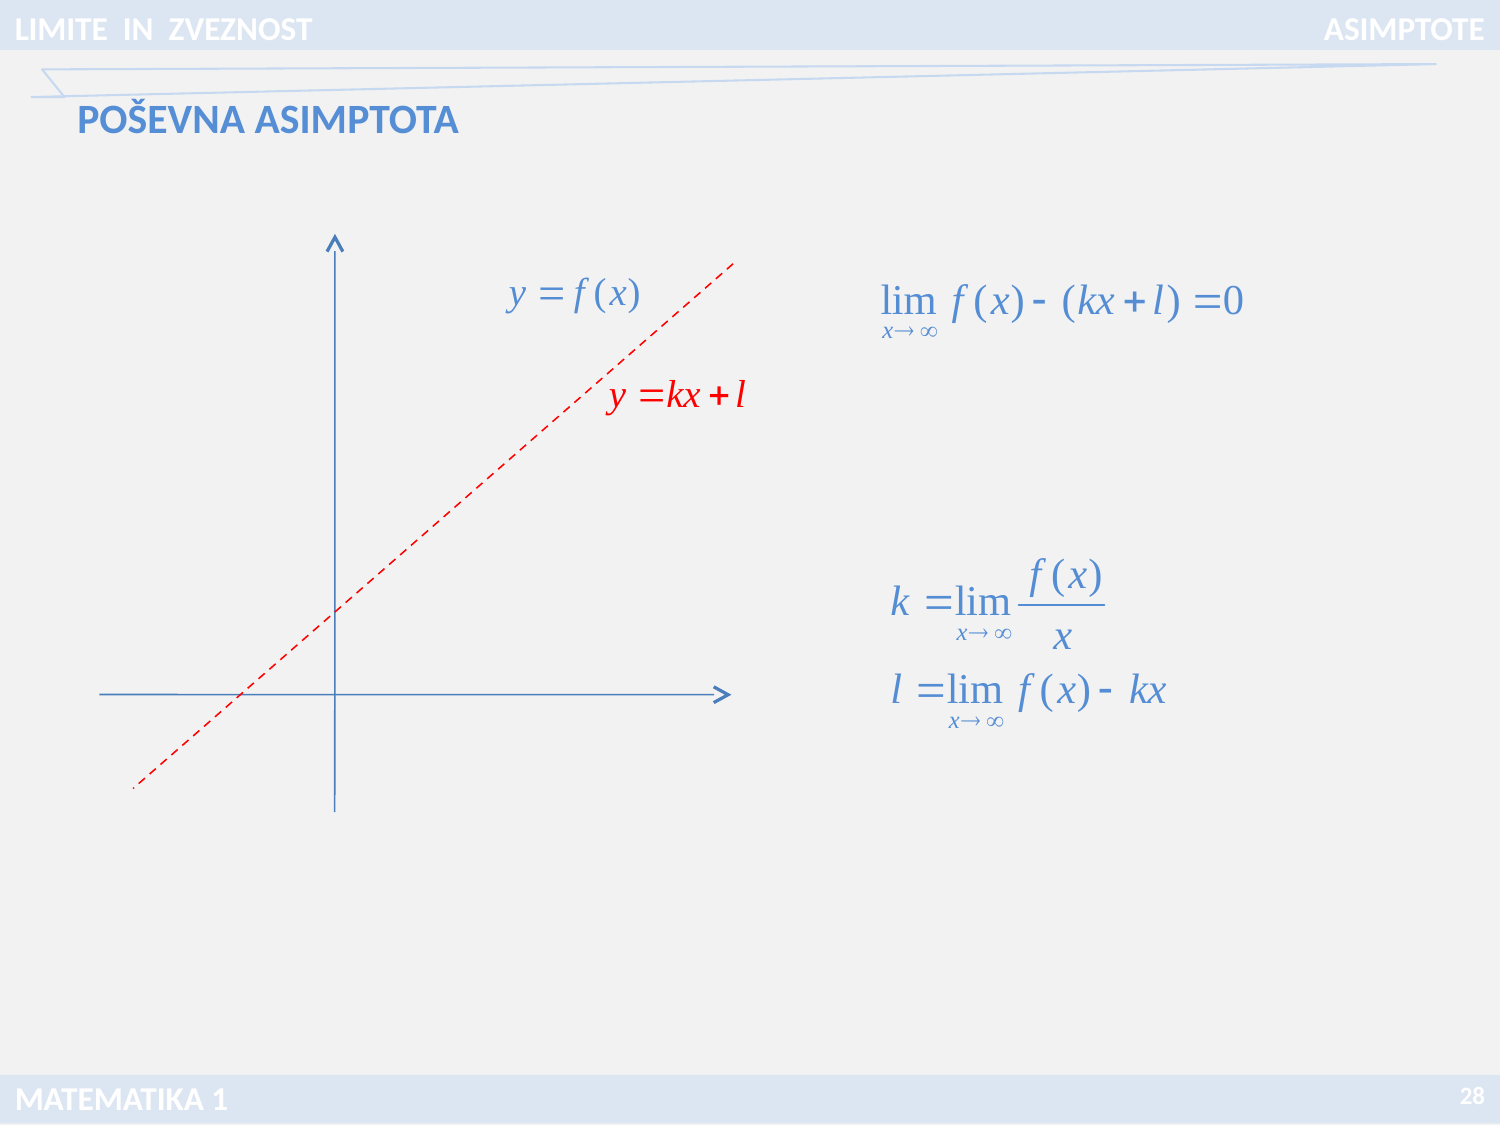

LIMITE IN ZVEZNOST
ASIMPTOTE
POŠEVNA ASIMPTOTA
MATEMATIKA 1